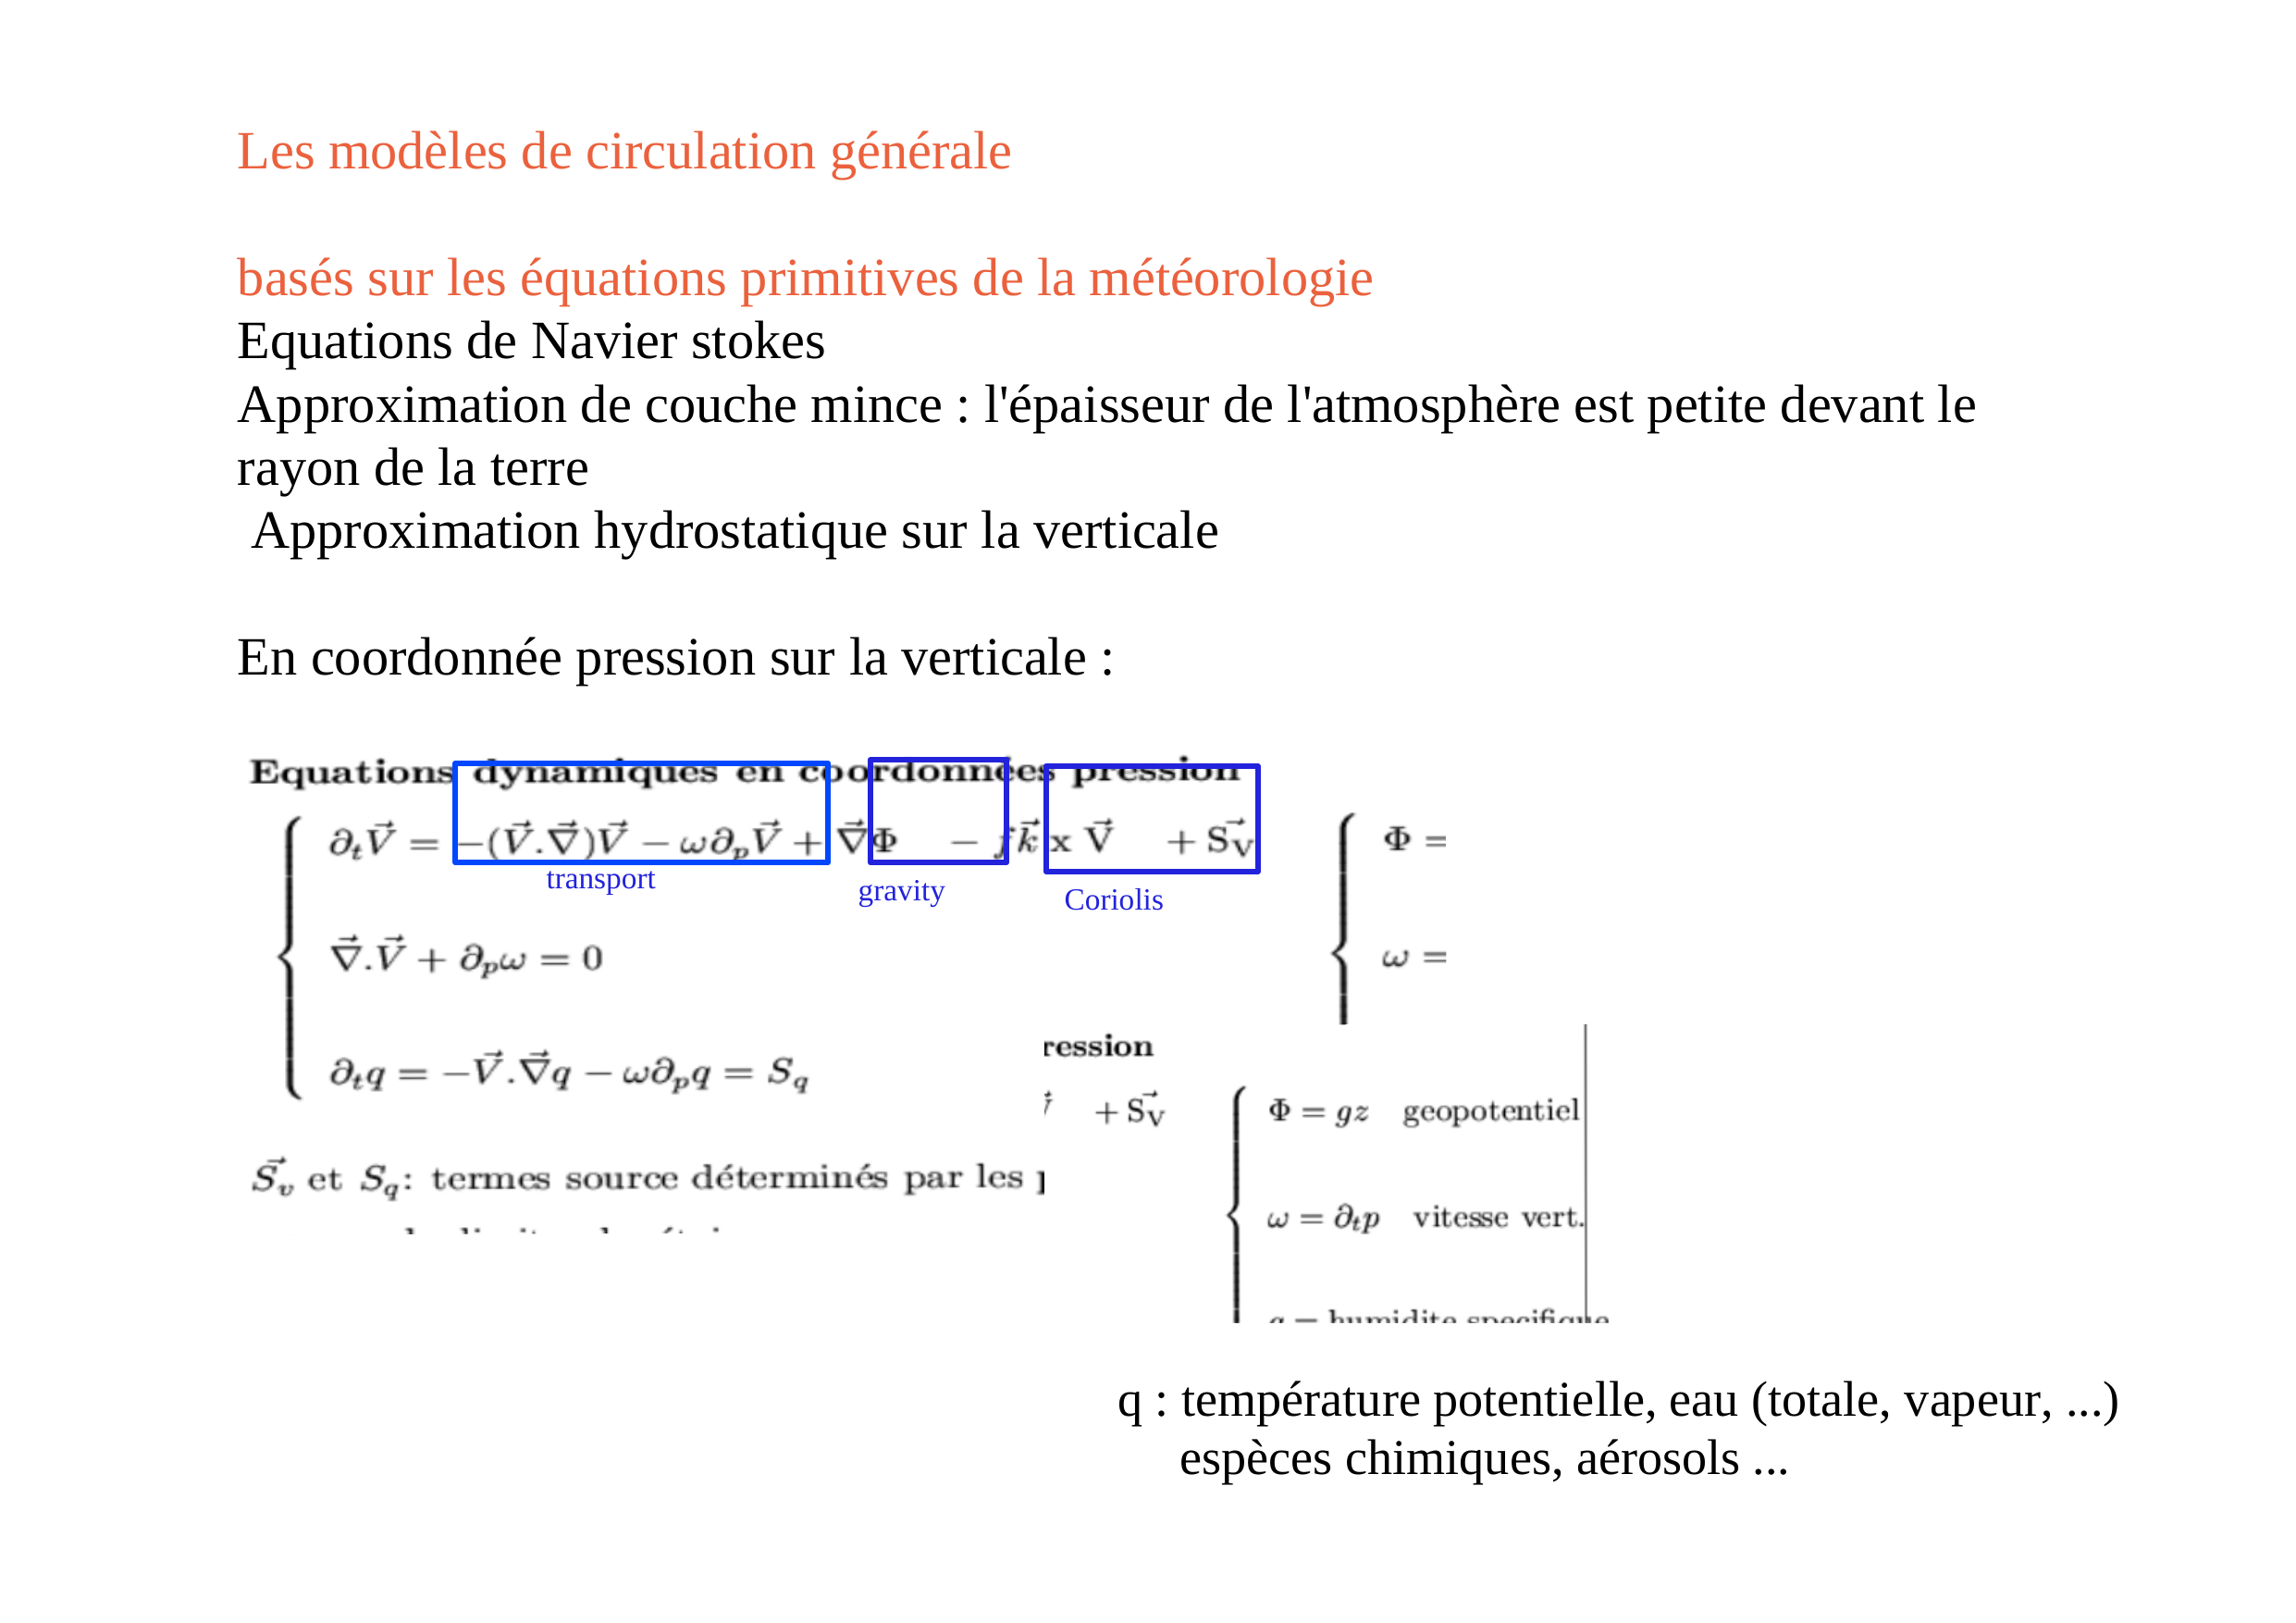

Les modèles de circulation générale
basés sur les équations primitives de la météorologie
Equations de Navier stokes
Approximation de couche mince : l'épaisseur de l'atmosphère est petite devant le rayon de la terre
 Approximation hydrostatique sur la verticale
En coordonnée pression sur la verticale :
transport
gravity
Coriolis
+
q : température potentielle, eau (totale, vapeur, ...)
 espèces chimiques, aérosols ...